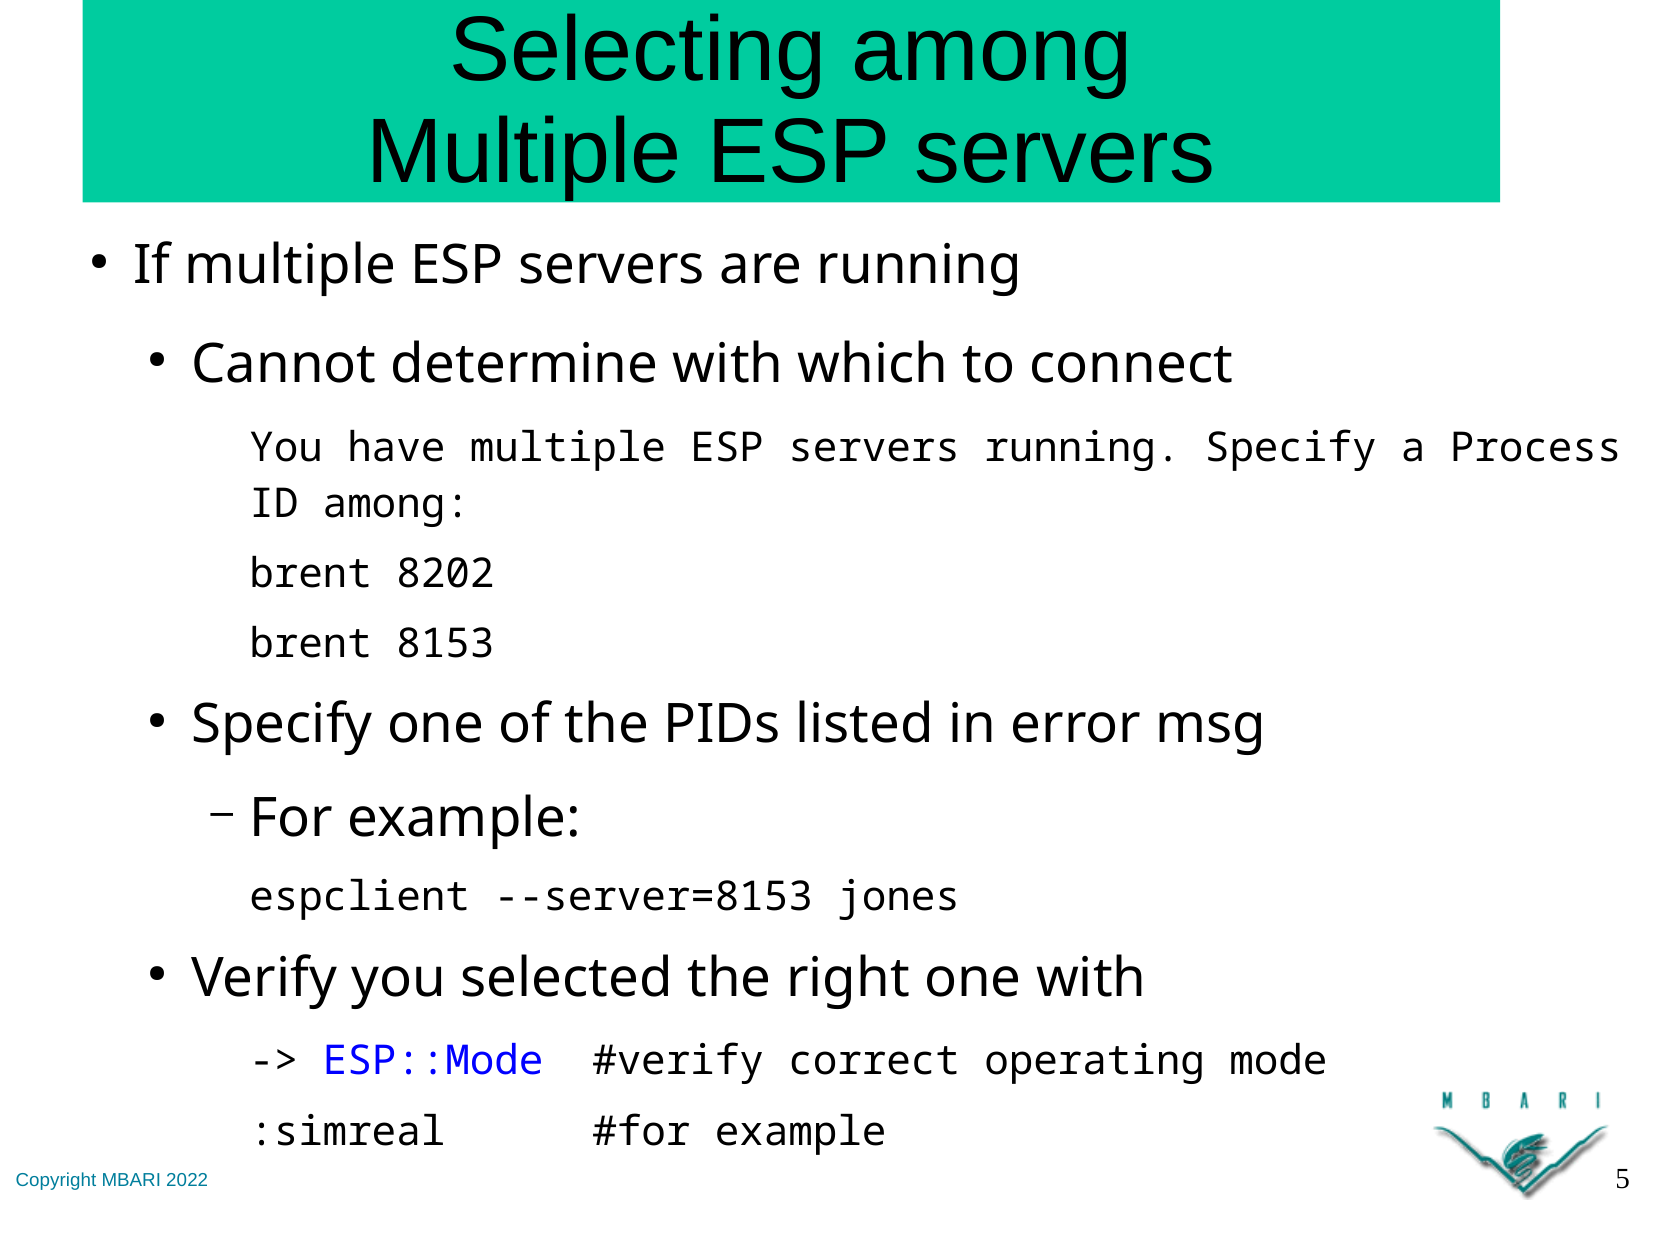

# Selecting among Multiple ESP servers
If multiple ESP servers are running
Cannot determine with which to connect
You have multiple ESP servers running. Specify a Process ID among:
brent 8202
brent 8153
Specify one of the PIDs listed in error msg
For example:
espclient --server=8153 jones
Verify you selected the right one with
-> ESP::Mode #verify correct operating mode
:simreal #for example